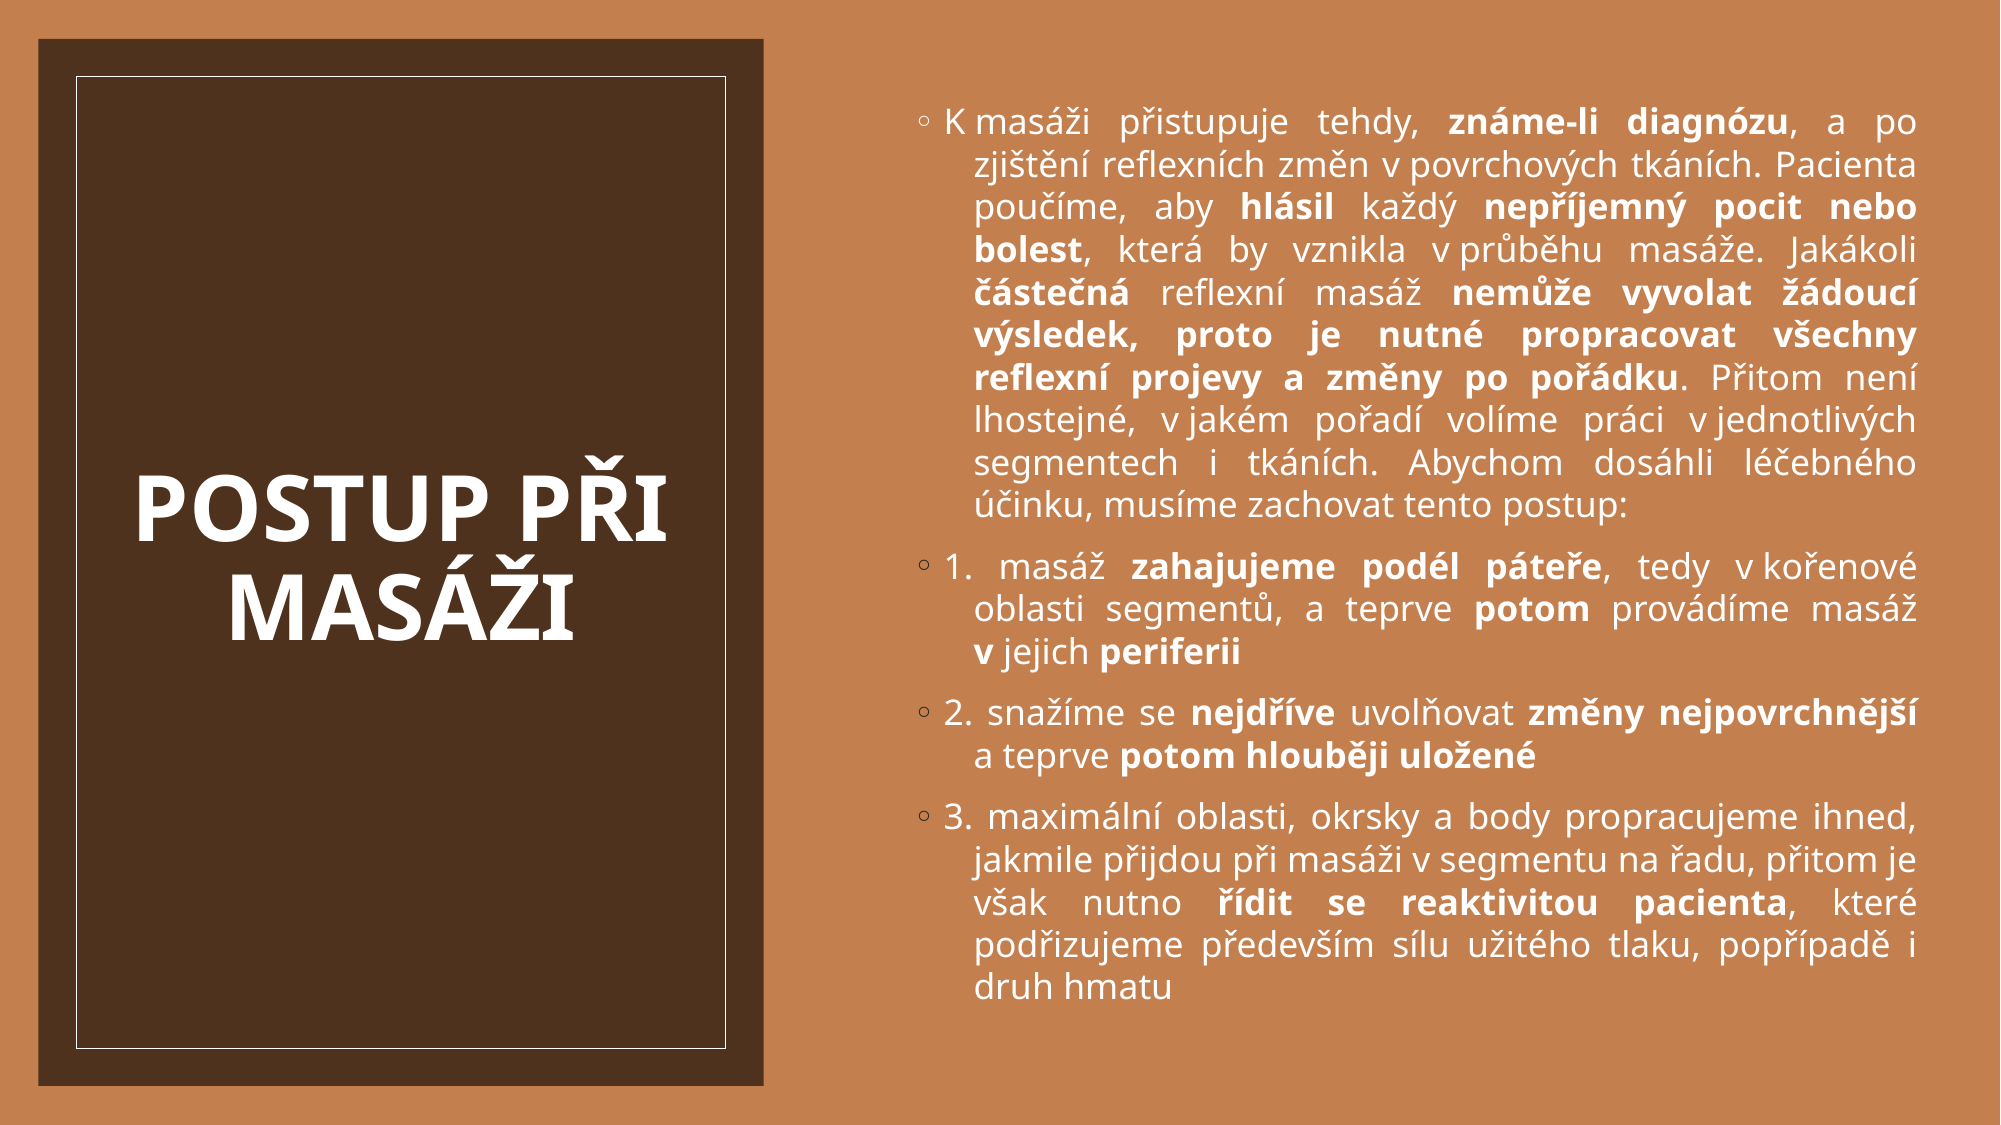

K masáži přistupuje tehdy, známe-li diagnózu, a po zjištění reflexních změn v povrchových tkáních. Pacienta poučíme, aby hlásil každý nepříjemný pocit nebo bolest, která by vznikla v průběhu masáže. Jakákoli částečná reflexní masáž nemůže vyvolat žádoucí výsledek, proto je nutné propracovat všechny reflexní projevy a změny po pořádku. Přitom není lhostejné, v jakém pořadí volíme práci v jednotlivých segmentech i tkáních. Abychom dosáhli léčebného účinku, musíme zachovat tento postup:
1. masáž zahajujeme podél páteře, tedy v kořenové oblasti segmentů, a teprve potom provádíme masáž v jejich periferii
2. snažíme se nejdříve uvolňovat změny nejpovrchnější a teprve potom hlouběji uložené
3. maximální oblasti, okrsky a body propracujeme ihned, jakmile přijdou při masáži v segmentu na řadu, přitom je však nutno řídit se reaktivitou pacienta, které podřizujeme především sílu užitého tlaku, popřípadě i druh hmatu
# POSTUP PŘI MASÁŽI